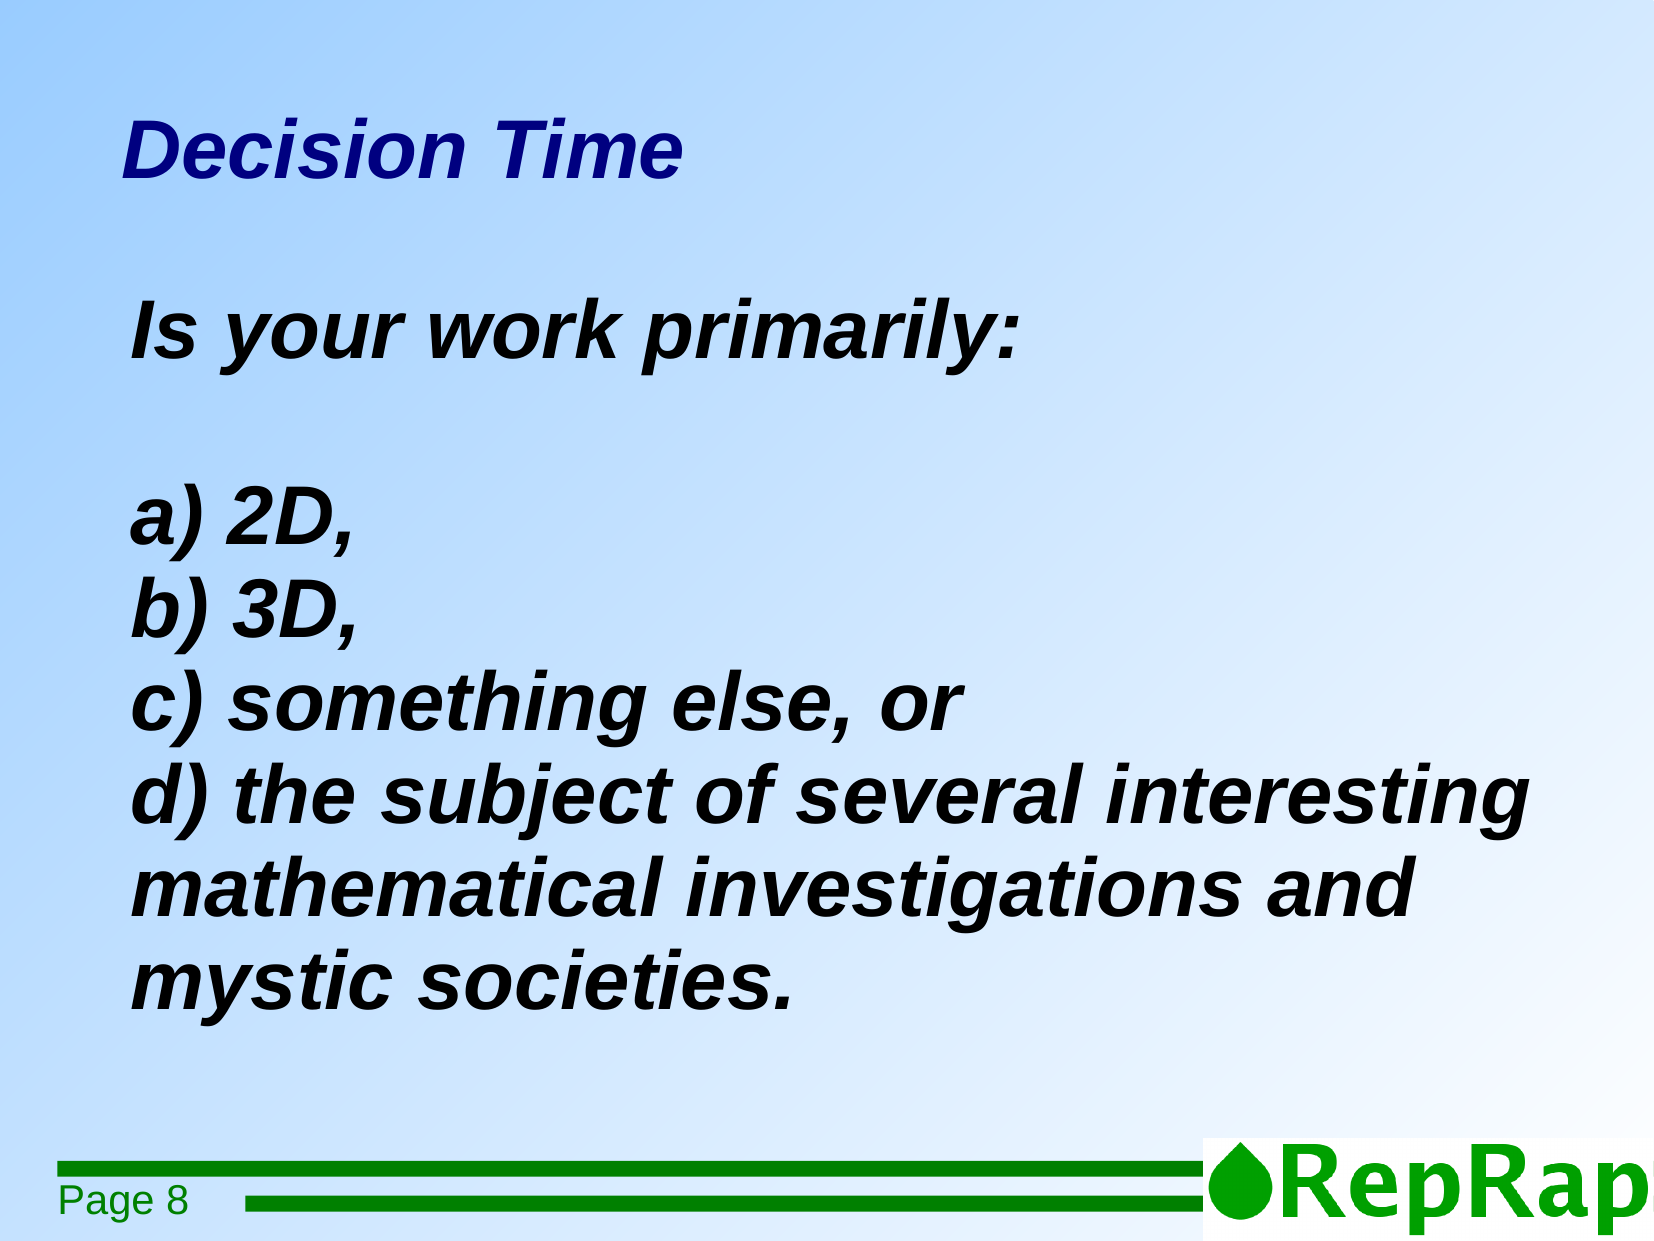

# Decision Time
Is your work primarily:
a) 2D,
b) 3D,
c) something else, or
d) the subject of several interesting mathematical investigations and mystic societies.